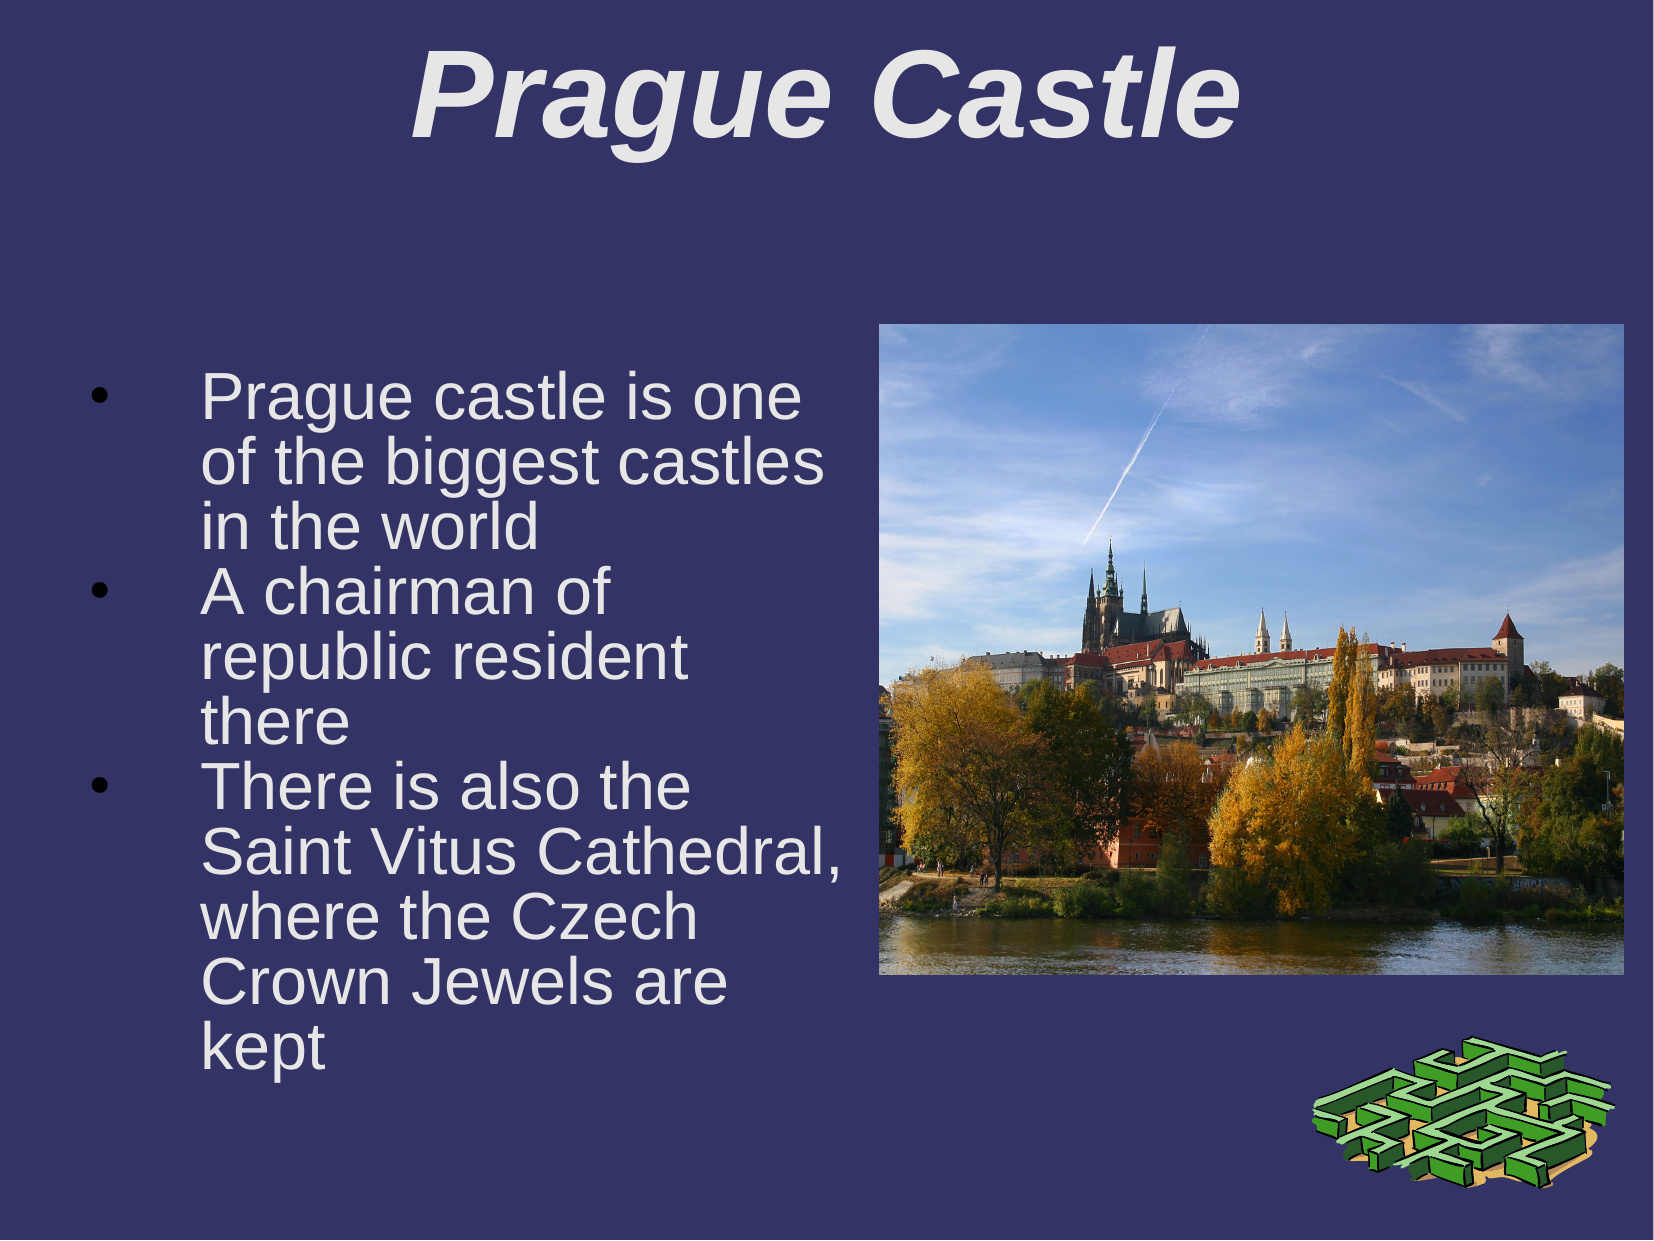

# Prague Castle
Prague castle is one of the biggest castles in the world
A chairman of republic resident there
There is also the Saint Vitus Cathedral, where the Czech Crown Jewels are kept